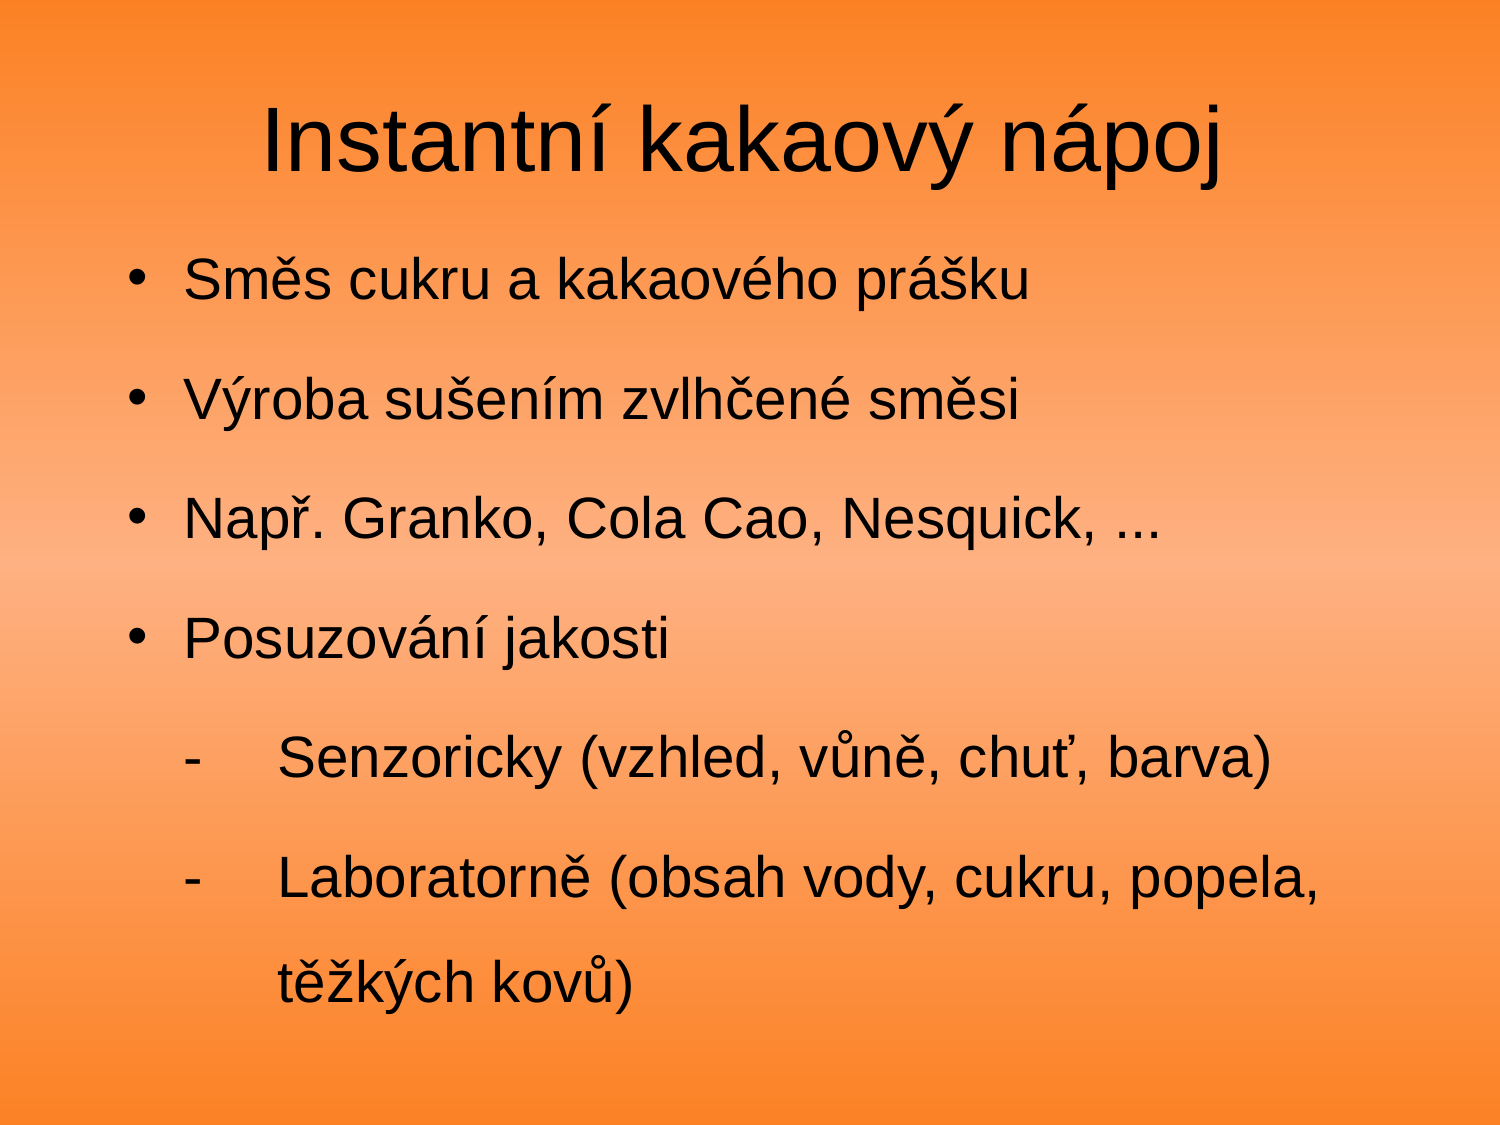

# Instantní kakaový nápoj
Směs cukru a kakaového prášku
Výroba sušením zvlhčené směsi
Např. Granko, Cola Cao, Nesquick, ...
Posuzování jakosti
	-	Senzoricky (vzhled, vůně, chuť, barva)
	-	Laboratorně (obsah vody, cukru, popela, 	těžkých kovů)